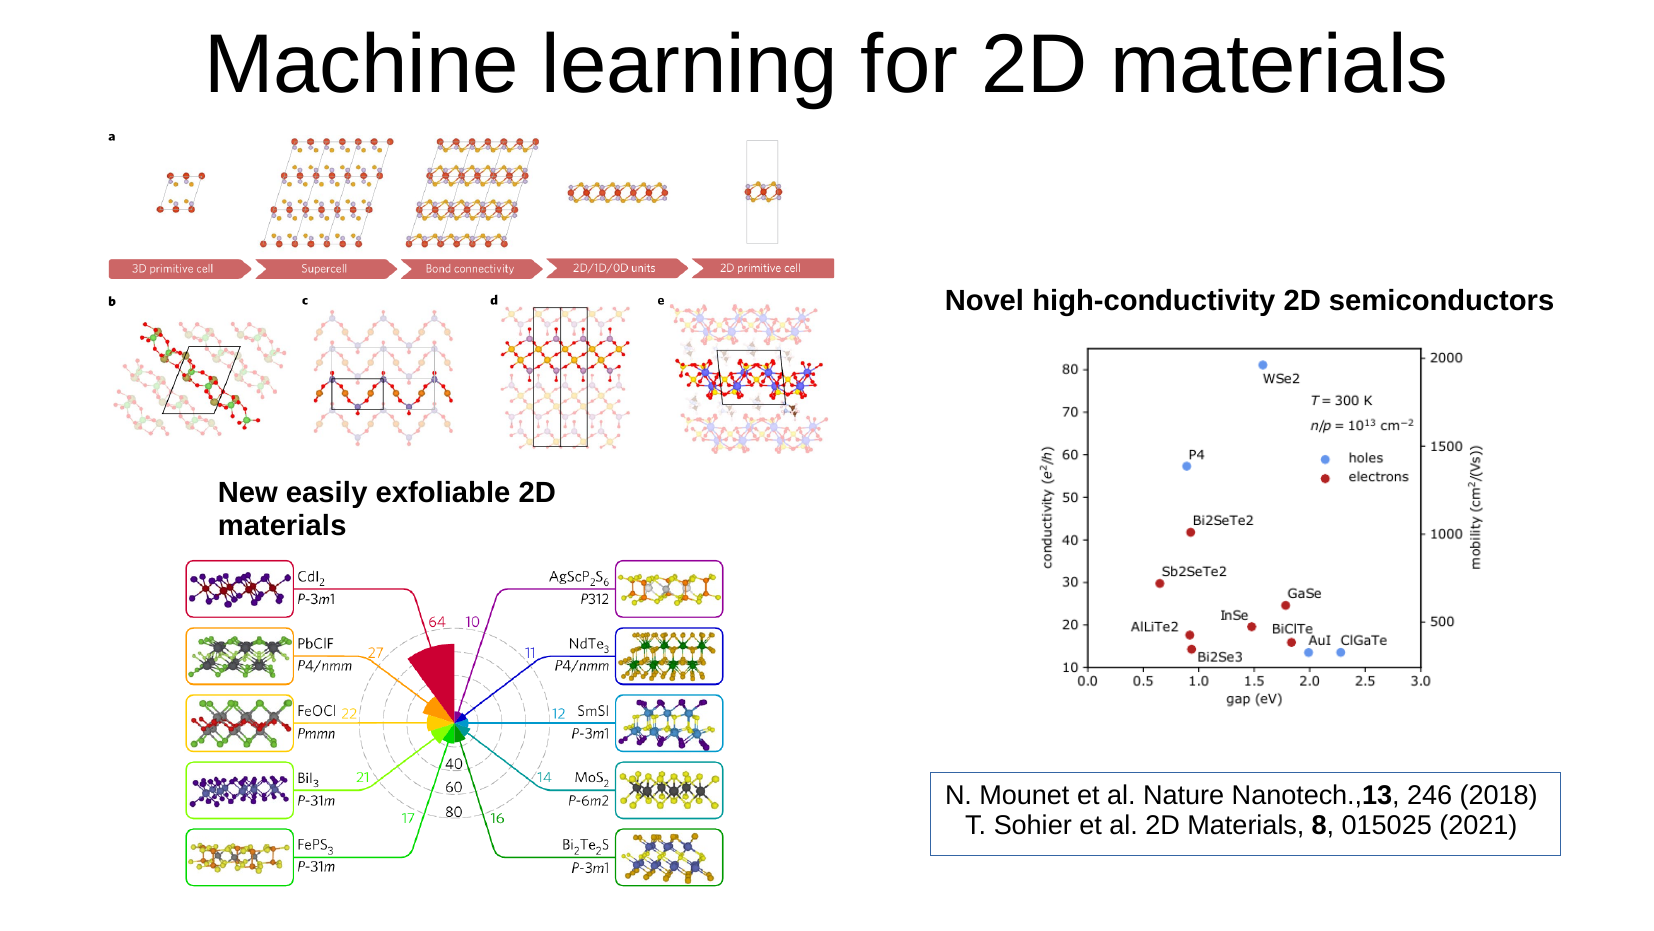

# Machine learning for 2D materials
Novel high-conductivity 2D semiconductors
N. Mounet et al. Nature Nanotech.,13, 246 (2018)
T. Sohier et al. 2D Materials, 8, 015025 (2021)
New easily exfoliable 2D materials